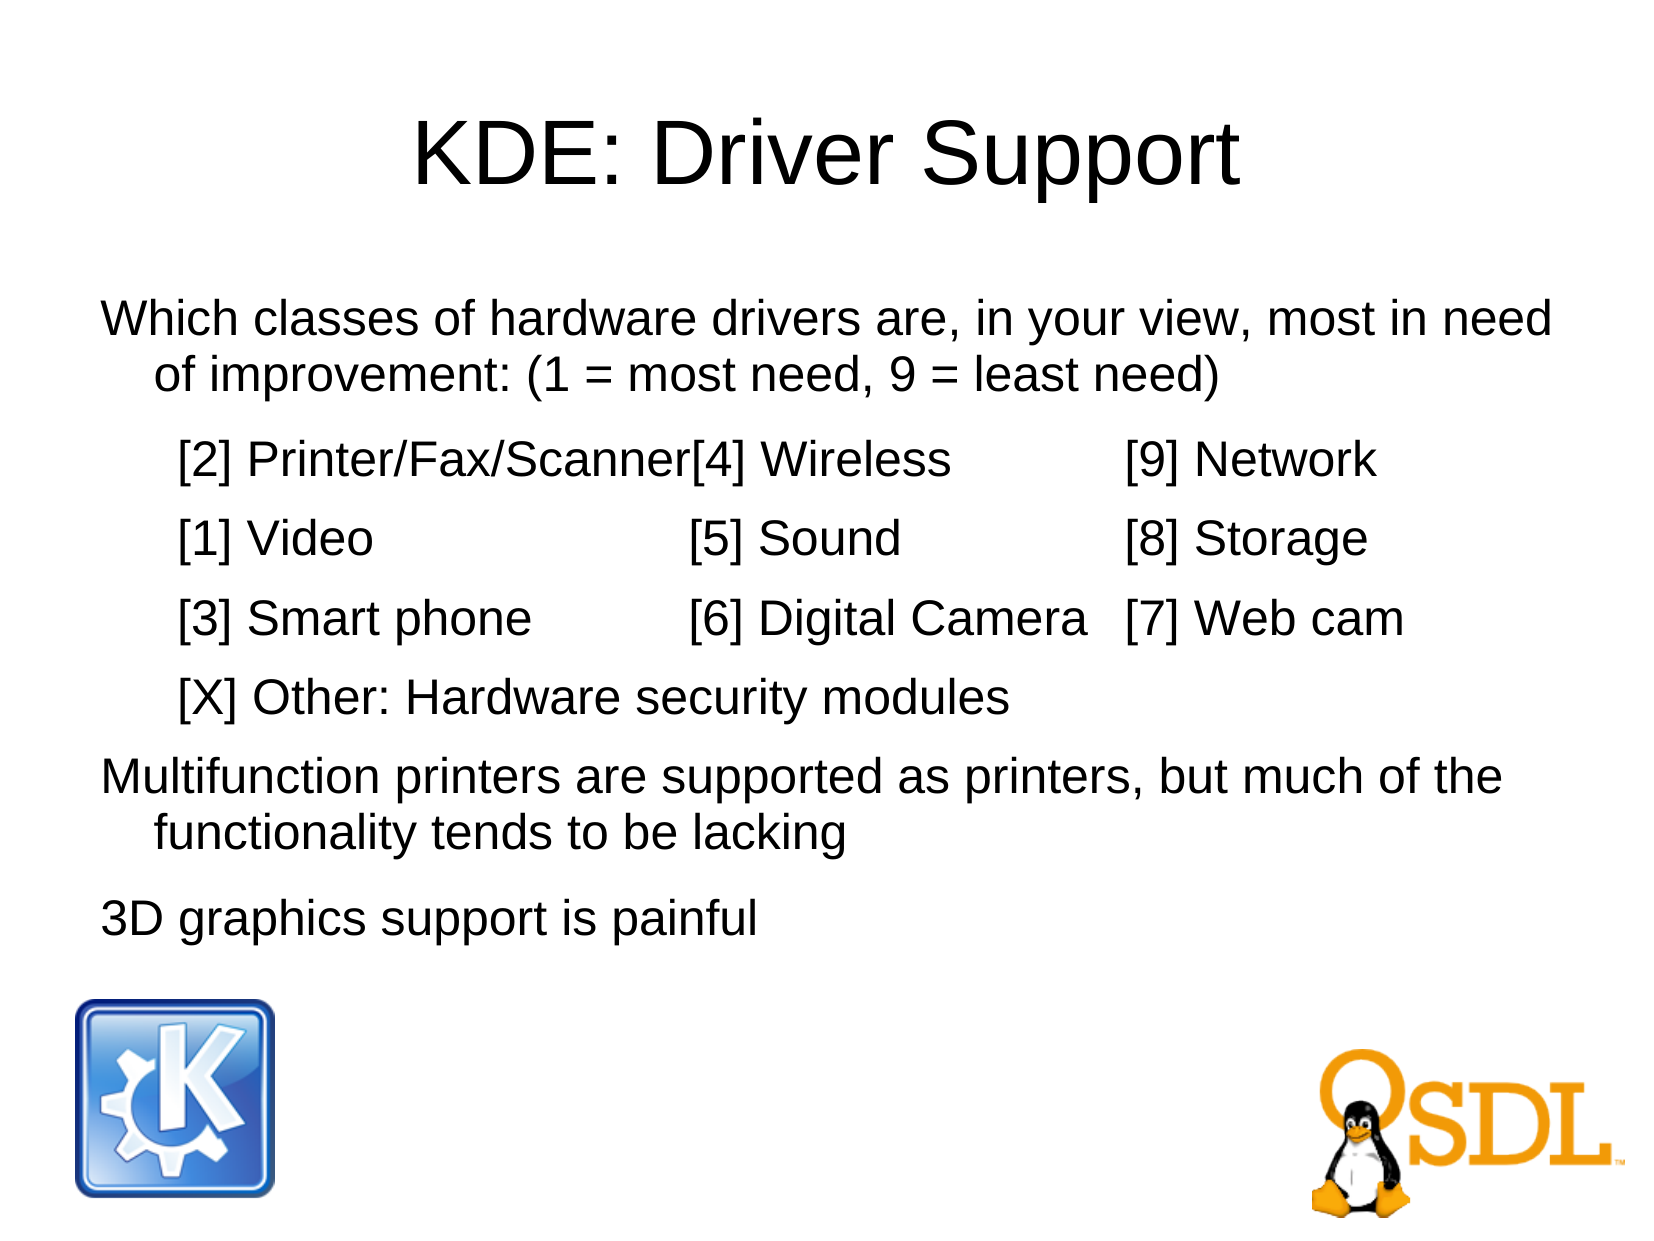

# KDE: Driver Support
Which classes of hardware drivers are, in your view, most in need of improvement: (1 = most need, 9 = least need)
[2] Printer/Fax/Scanner[4] Wireless			[9] Network
[1] Video				 [5] Sound			[8] Storage
[3] Smart phone		 [6] Digital Camera 	[7] Web cam
[X] Other: Hardware security modules
Multifunction printers are supported as printers, but much of the functionality tends to be lacking
3D graphics support is painful